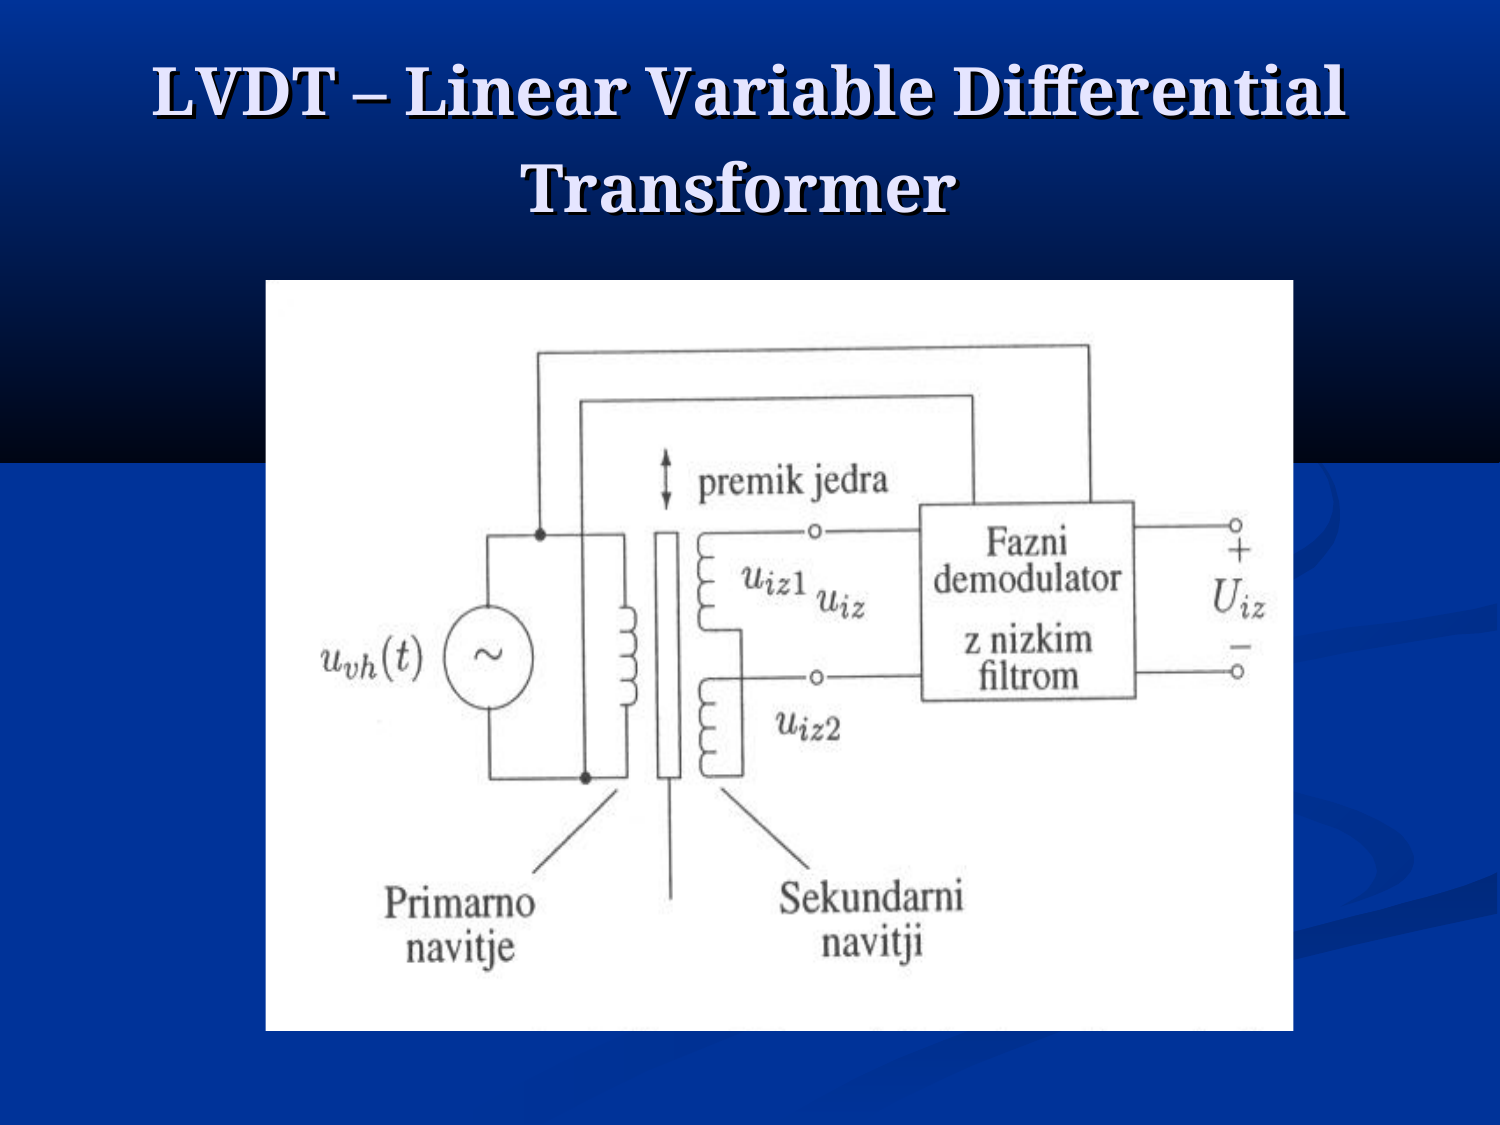

# LVDT – Linear Variable Differential Transformer